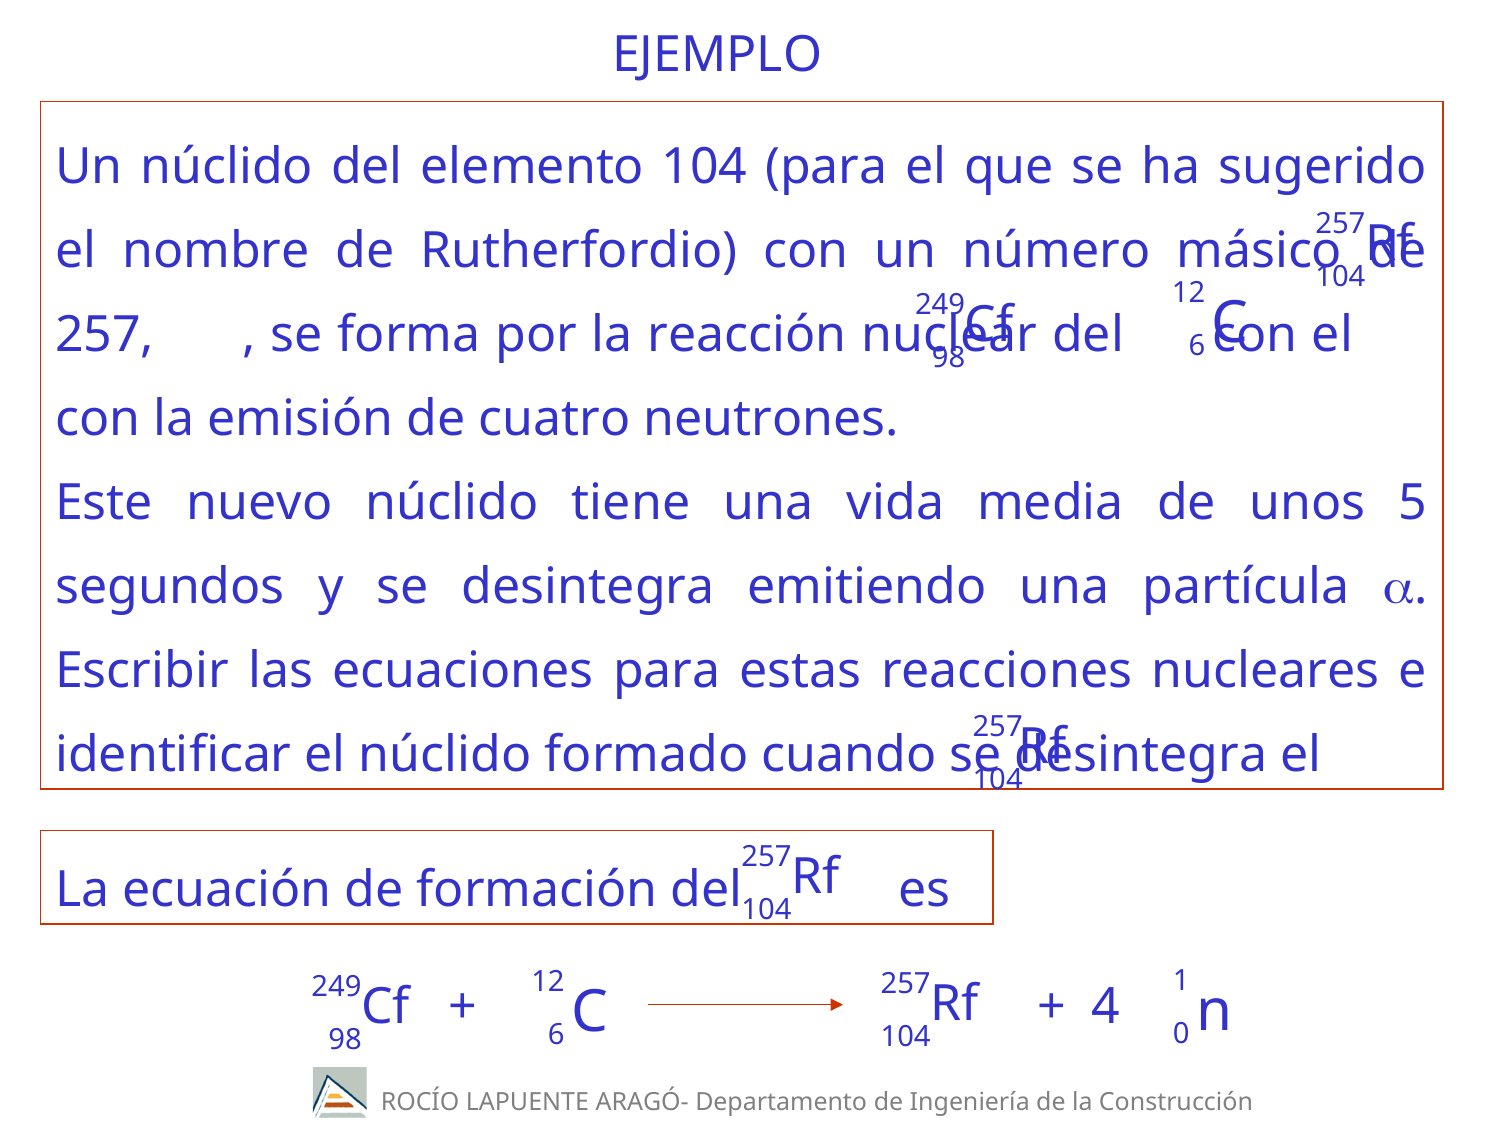

EJEMPLO
Un núclido del elemento 104 (para el que se ha sugerido el nombre de Rutherfordio) con un número másico de 257, , se forma por la reacción nuclear del con el con la emisión de cuatro neutrones.
Este nuevo núclido tiene una vida media de unos 5 segundos y se desintegra emitiendo una partícula . Escribir las ecuaciones para estas reacciones nucleares e identificar el núclido formado cuando se desintegra el
257
104
Rf
12
6
C
249
98
Cf
257
104
Rf
257
104
Rf
La ecuación de formación del es
1
0
12
6
257
104
249
98
Rf
n
Cf
+
+ 4
C